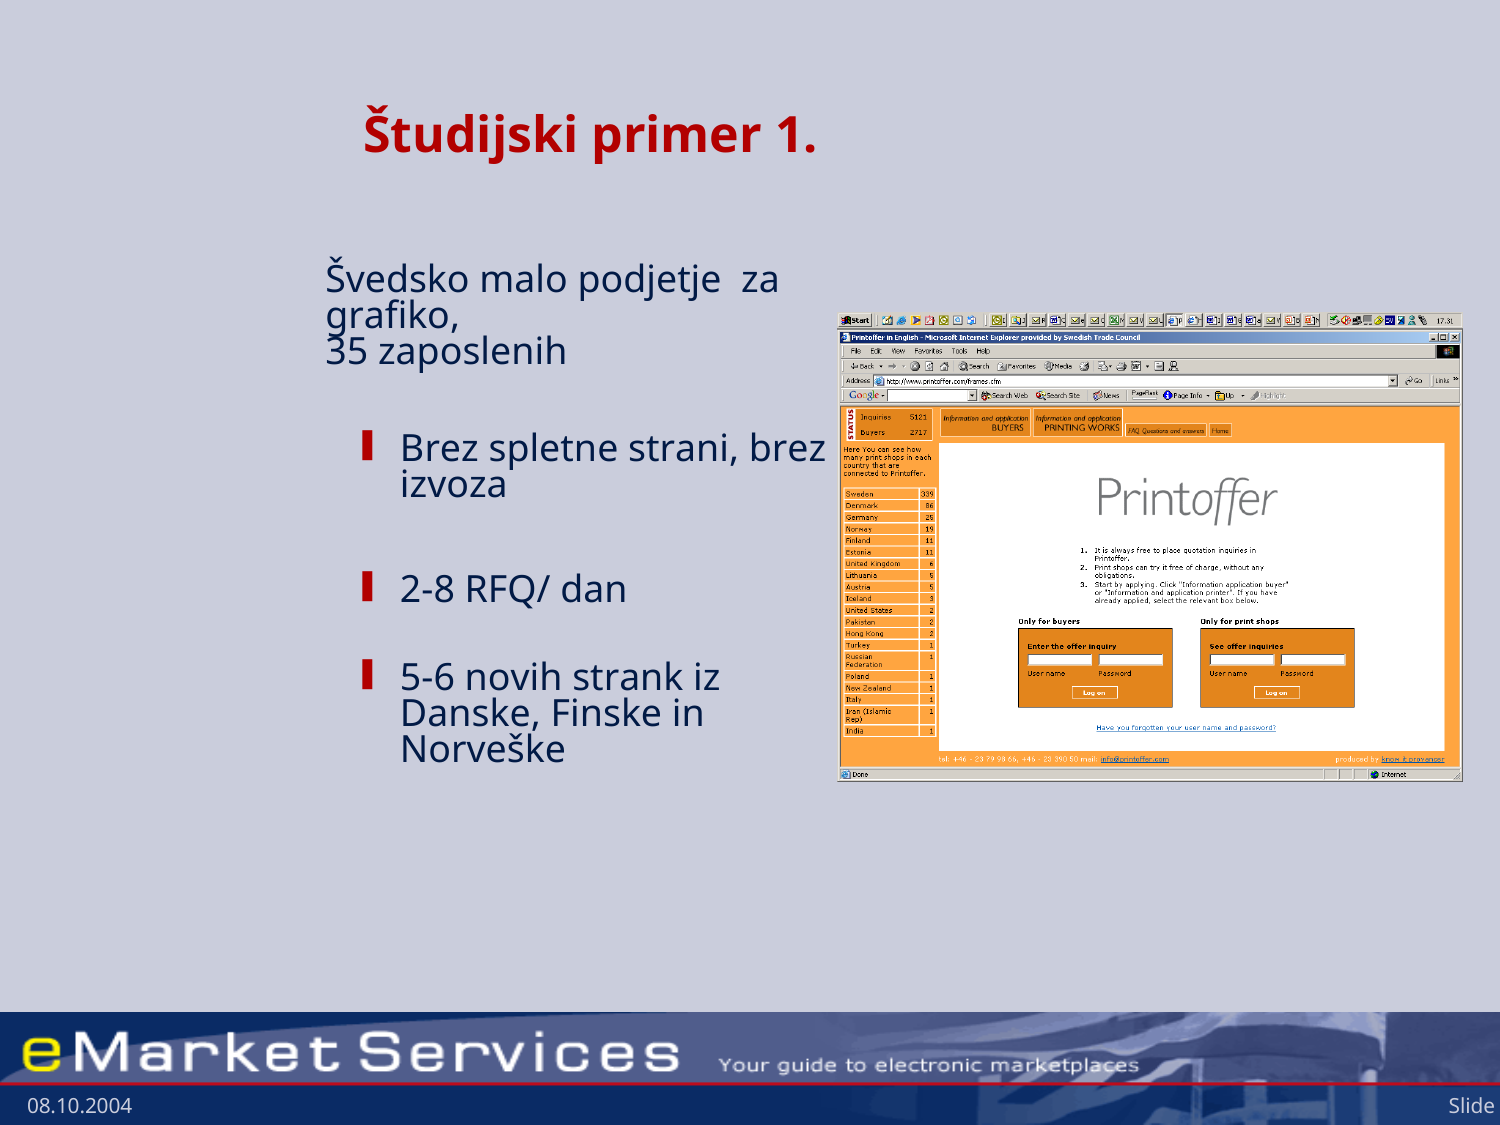

# Študijski primer 1.
Švedsko malo podjetje za grafiko,
35 zaposlenih
Brez spletne strani, brez izvoza
2-8 RFQ/ dan
5-6 novih strank iz Danske, Finske in Norveške
08.10.2004
Slide